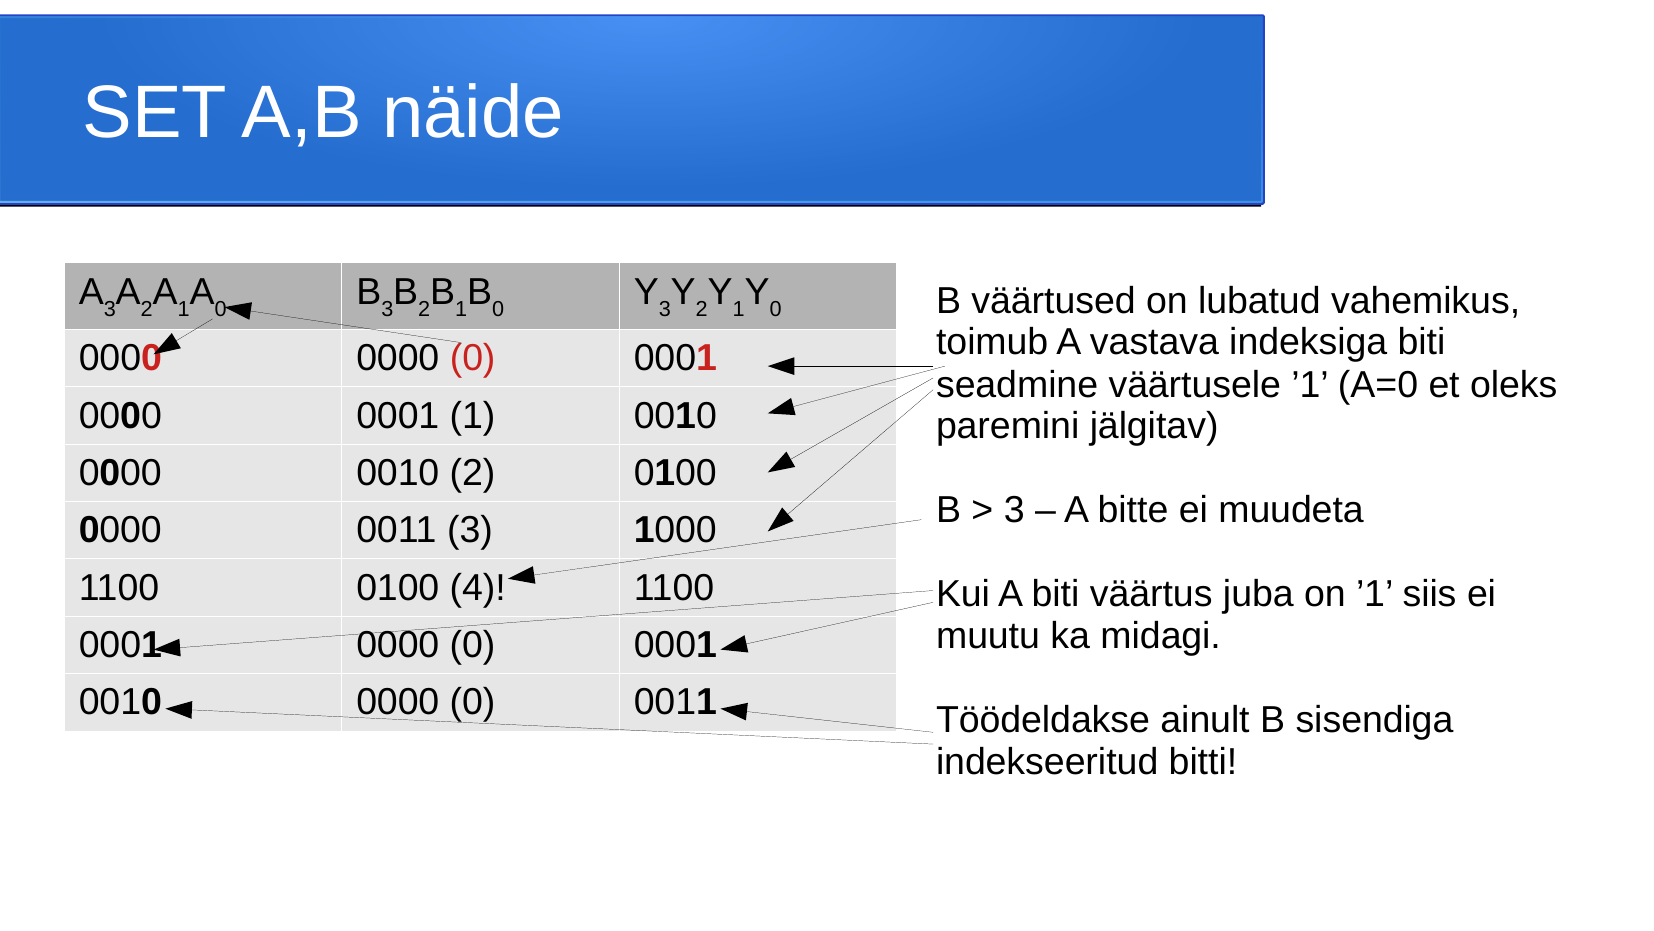

# SET A,B näide
| A3A2A1A0 | B3B2B1B0 | Y3Y2Y1Y0 |
| --- | --- | --- |
| 0000 | 0000 (0) | 0001 |
| 0000 | 0001 (1) | 0010 |
| 0000 | 0010 (2) | 0100 |
| 0000 | 0011 (3) | 1000 |
| 1100 | 0100 (4)! | 1100 |
| 0001 | 0000 (0) | 0001 |
| 0010 | 0000 (0) | 0011 |
B väärtused on lubatud vahemikus, toimub A vastava indeksiga biti seadmine väärtusele ’1’ (A=0 et oleks paremini jälgitav)
B > 3 – A bitte ei muudeta
Kui A biti väärtus juba on ’1’ siis ei muutu ka midagi.
Töödeldakse ainult B sisendiga indekseeritud bitti!